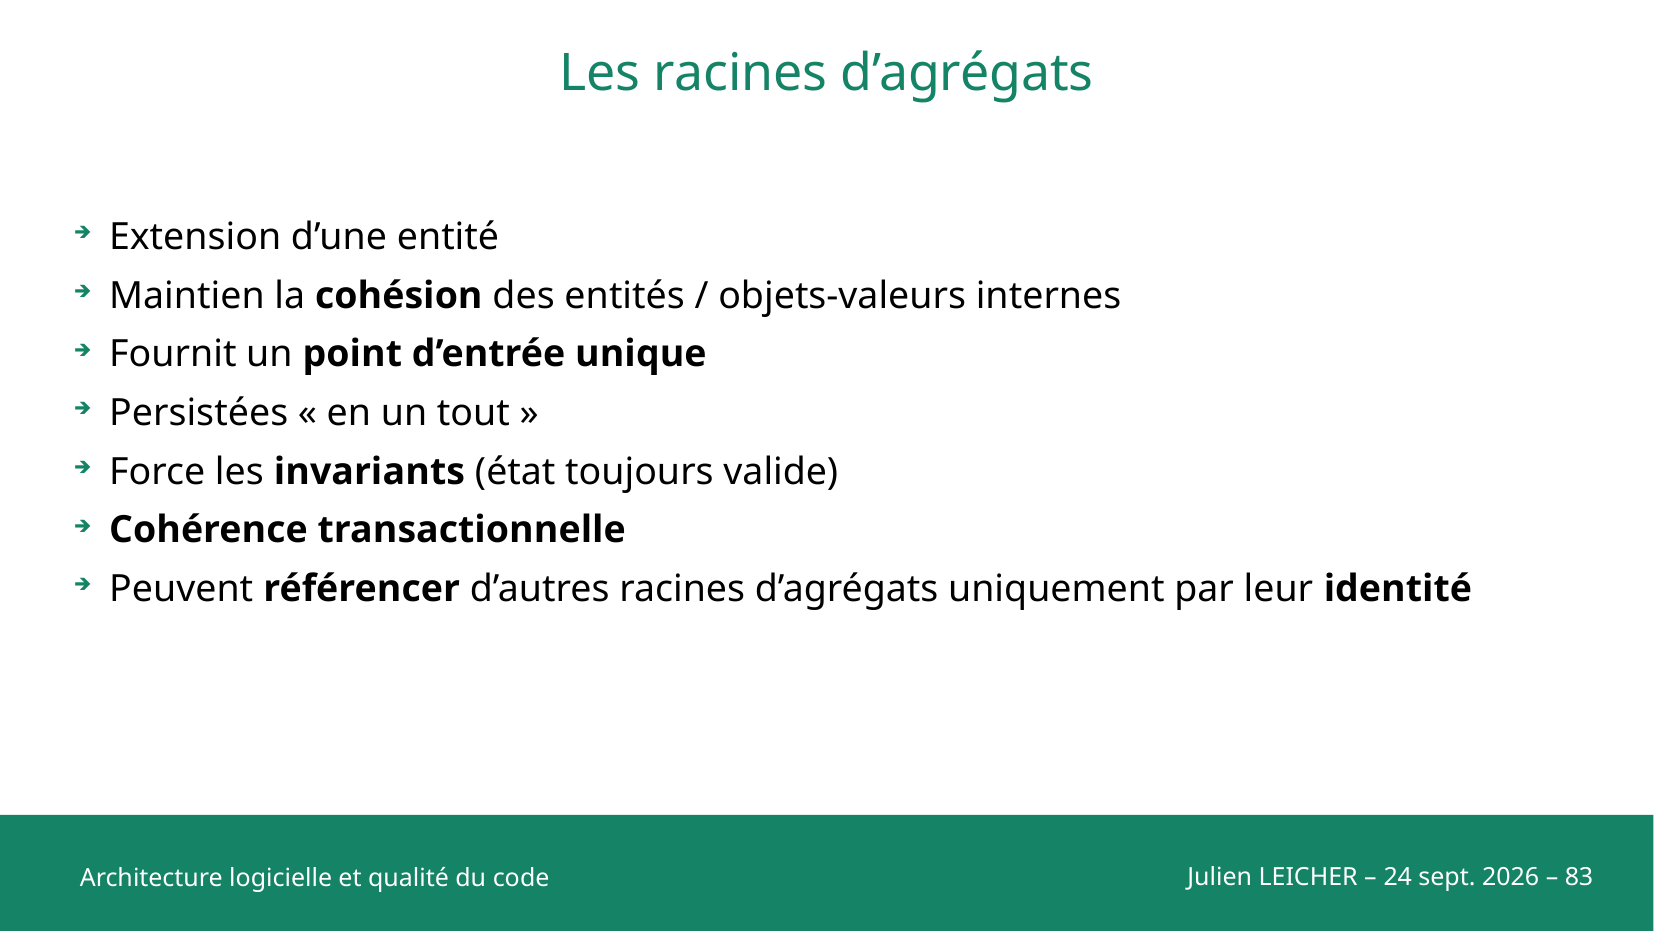

Les racines d’agrégats
Extension d’une entité
Maintien la cohésion des entités / objets-valeurs internes
Fournit un point d’entrée unique
Persistées « en un tout »
Force les invariants (état toujours valide)
Cohérence transactionnelle
Peuvent référencer d’autres racines d’agrégats uniquement par leur identité
Julien LEICHER – –
Architecture logicielle et qualité du code